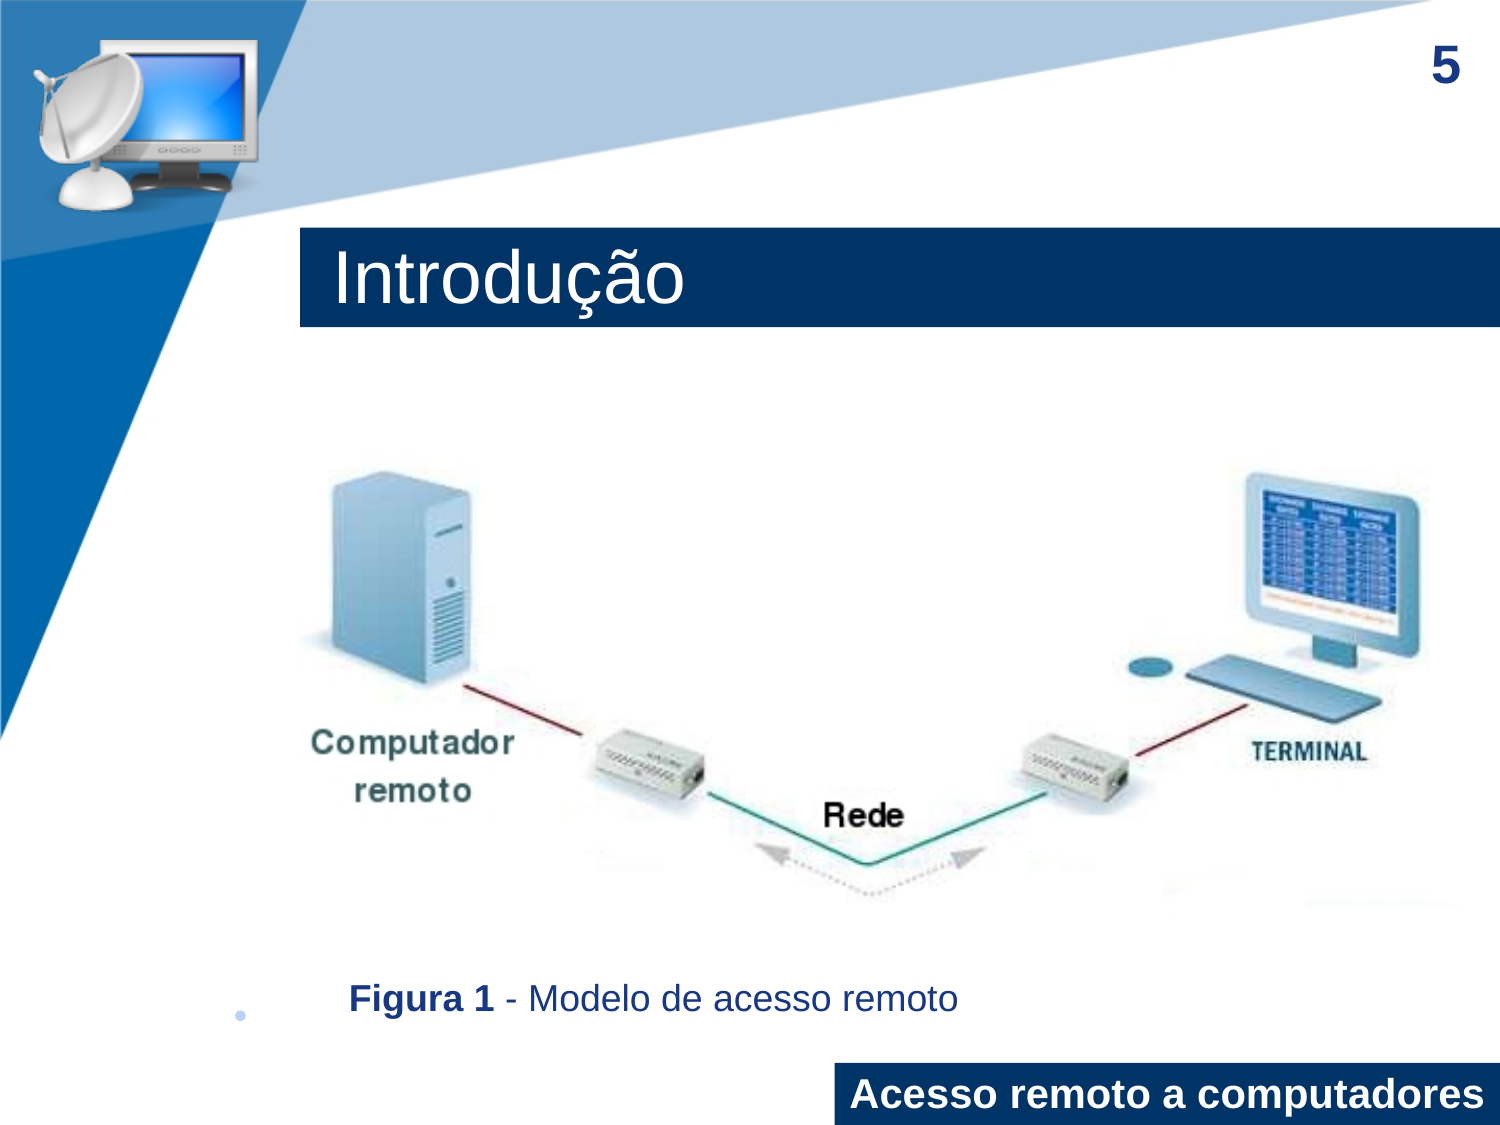

# Introdução
Figura 1 - Modelo de acesso remoto